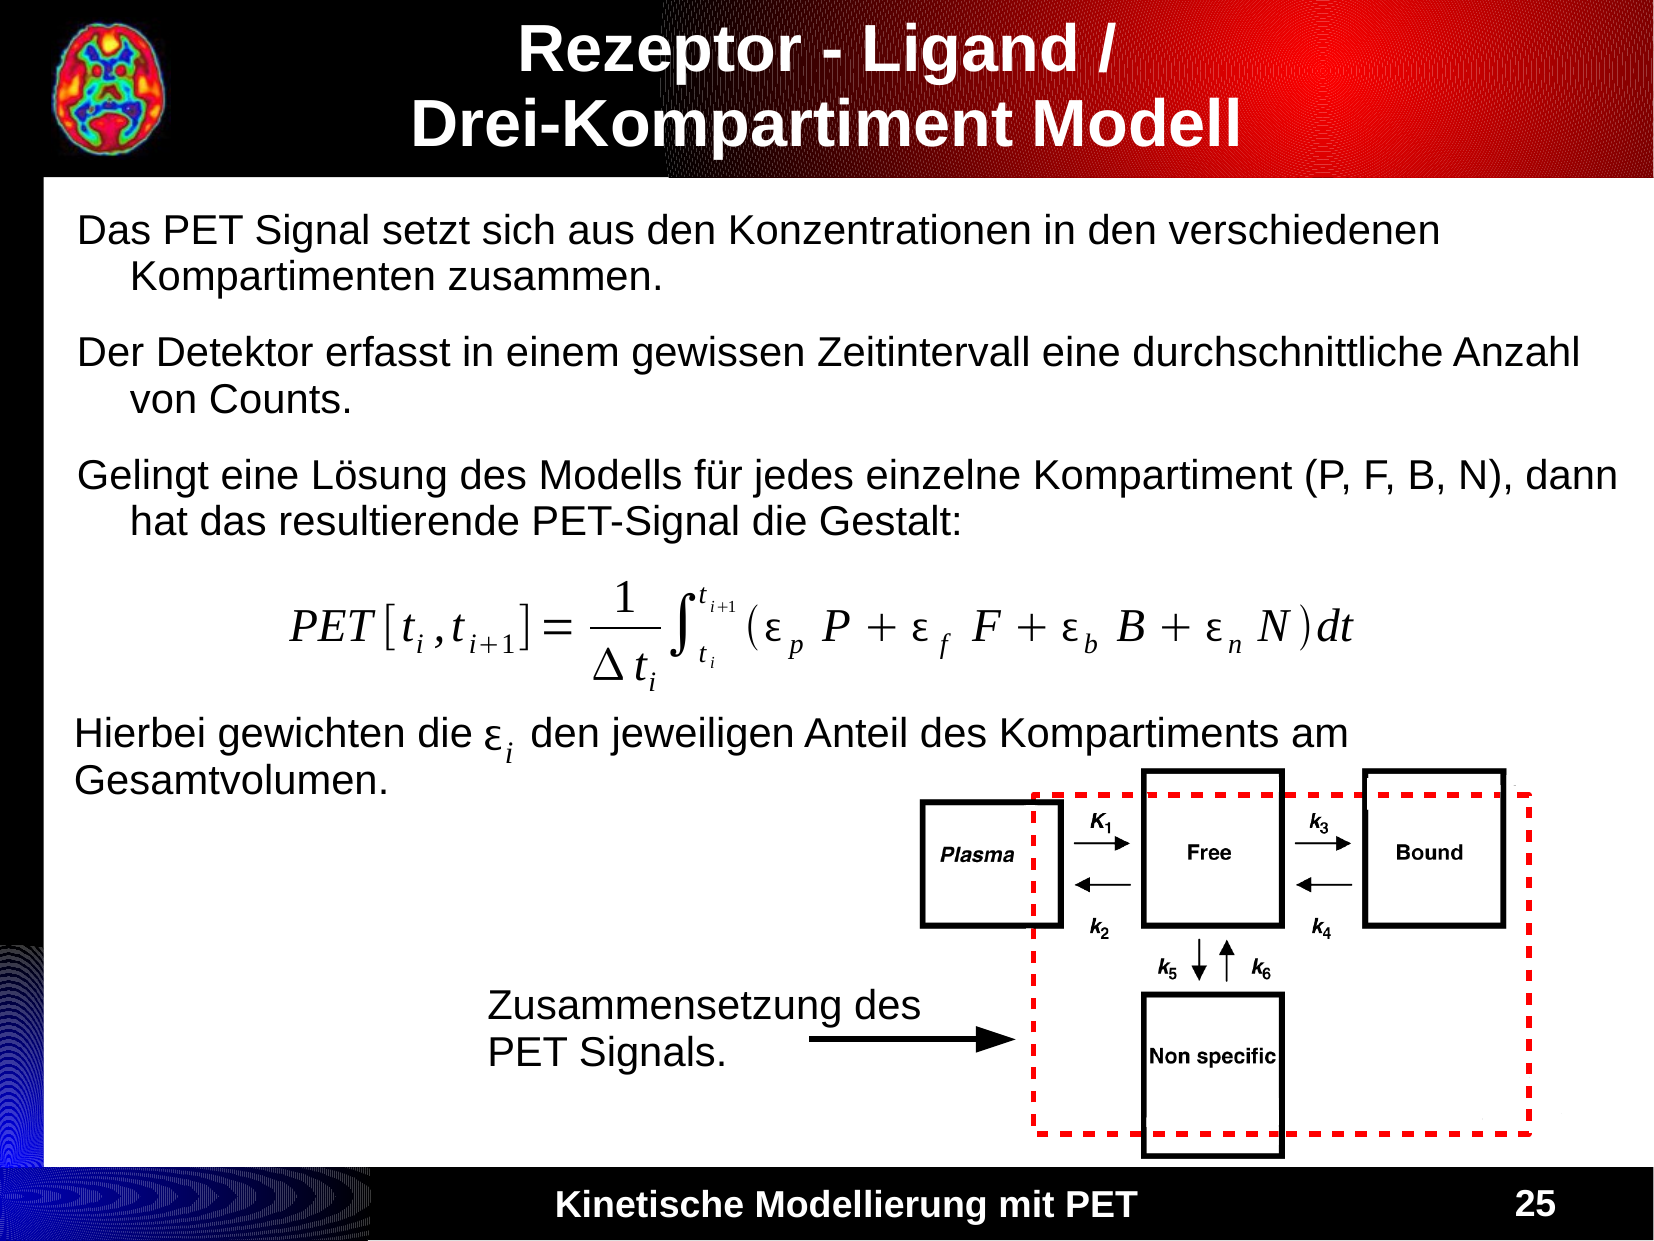

# Rezeptor - Ligand / Drei-Kompartiment Modell
Das PET Signal setzt sich aus den Konzentrationen in den verschiedenen Kompartimenten zusammen.
Der Detektor erfasst in einem gewissen Zeitintervall eine durchschnittliche Anzahl von Counts.
Gelingt eine Lösung des Modells für jedes einzelne Kompartiment (P, F, B, N), dann hat das resultierende PET-Signal die Gestalt:
Hierbei gewichten die den jeweiligen Anteil des Kompartiments am Gesamtvolumen.
Zusammensetzung des PET Signals.
Kinetische Modellierung mit PET